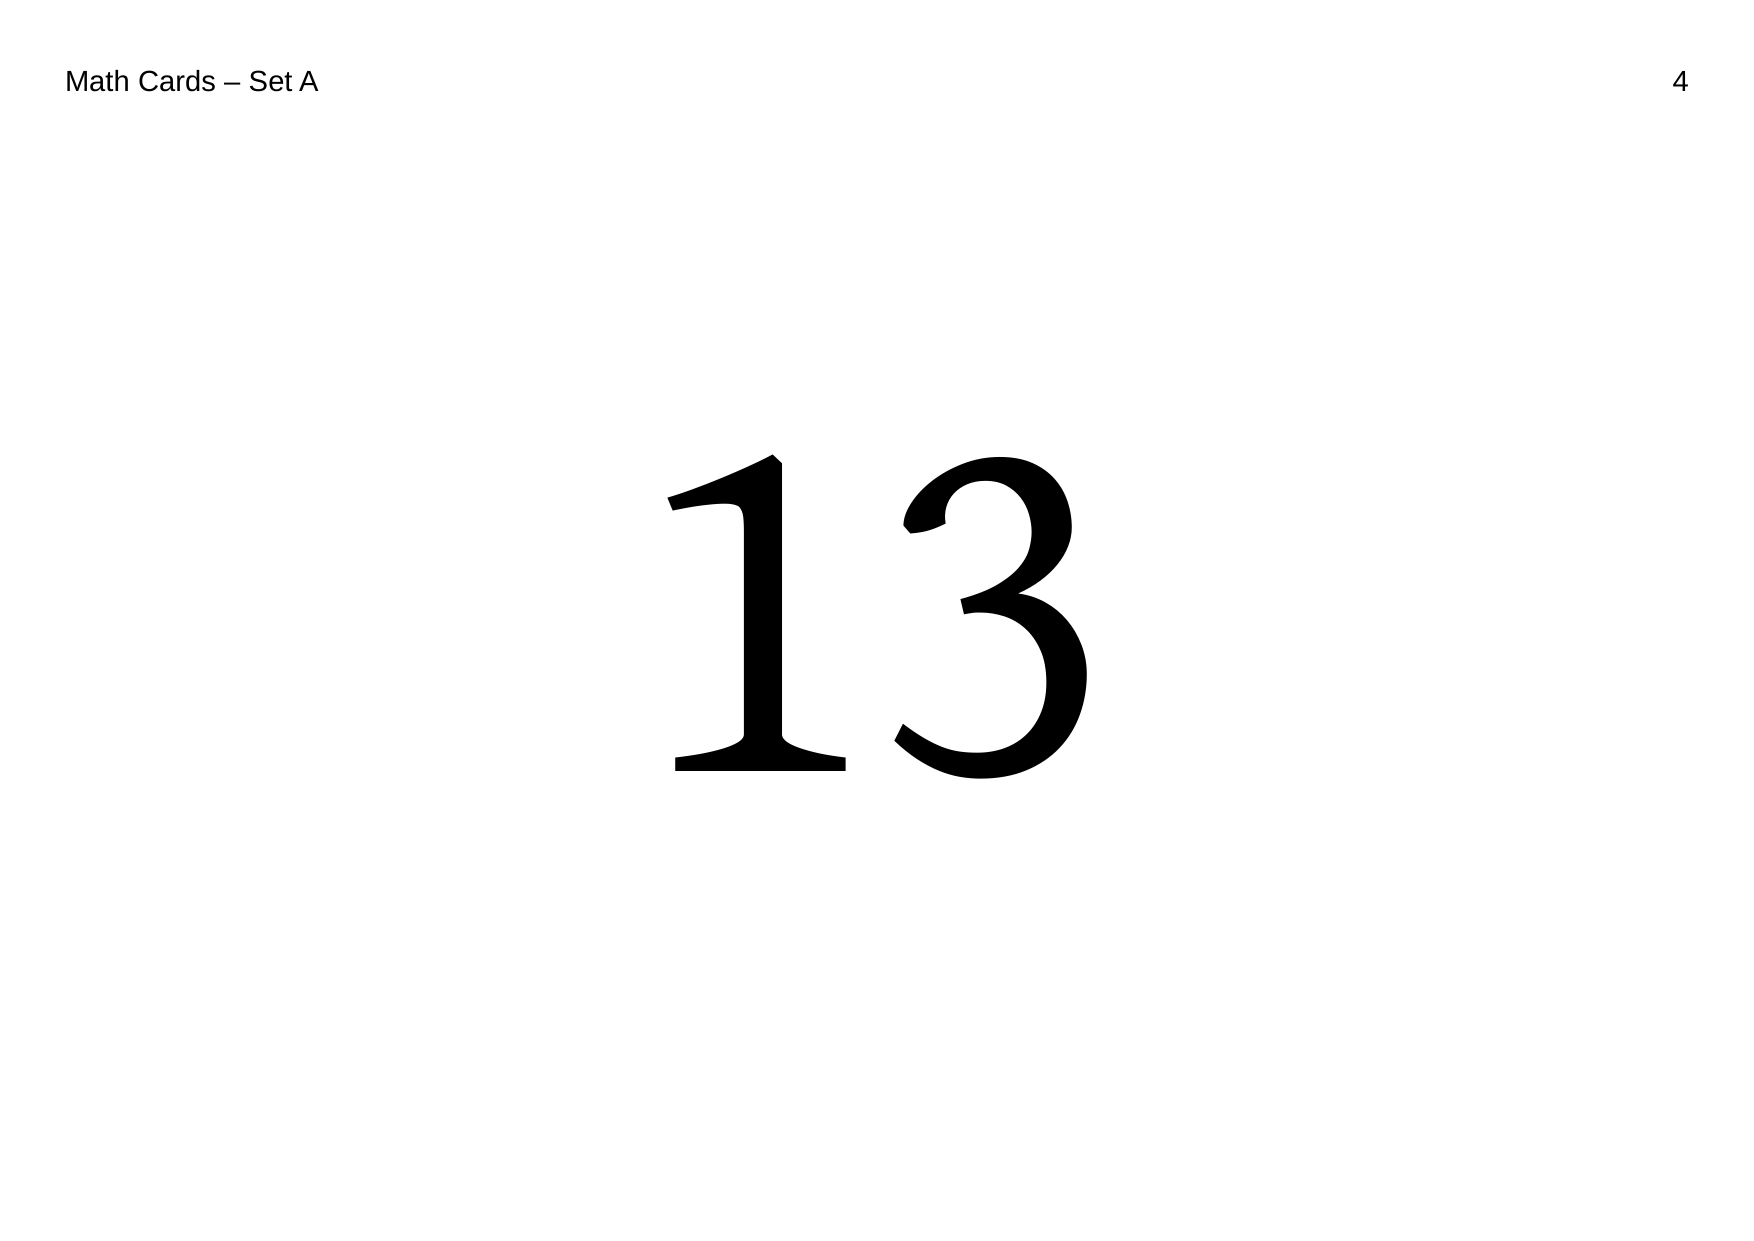

Math Cards – Set A
4
13